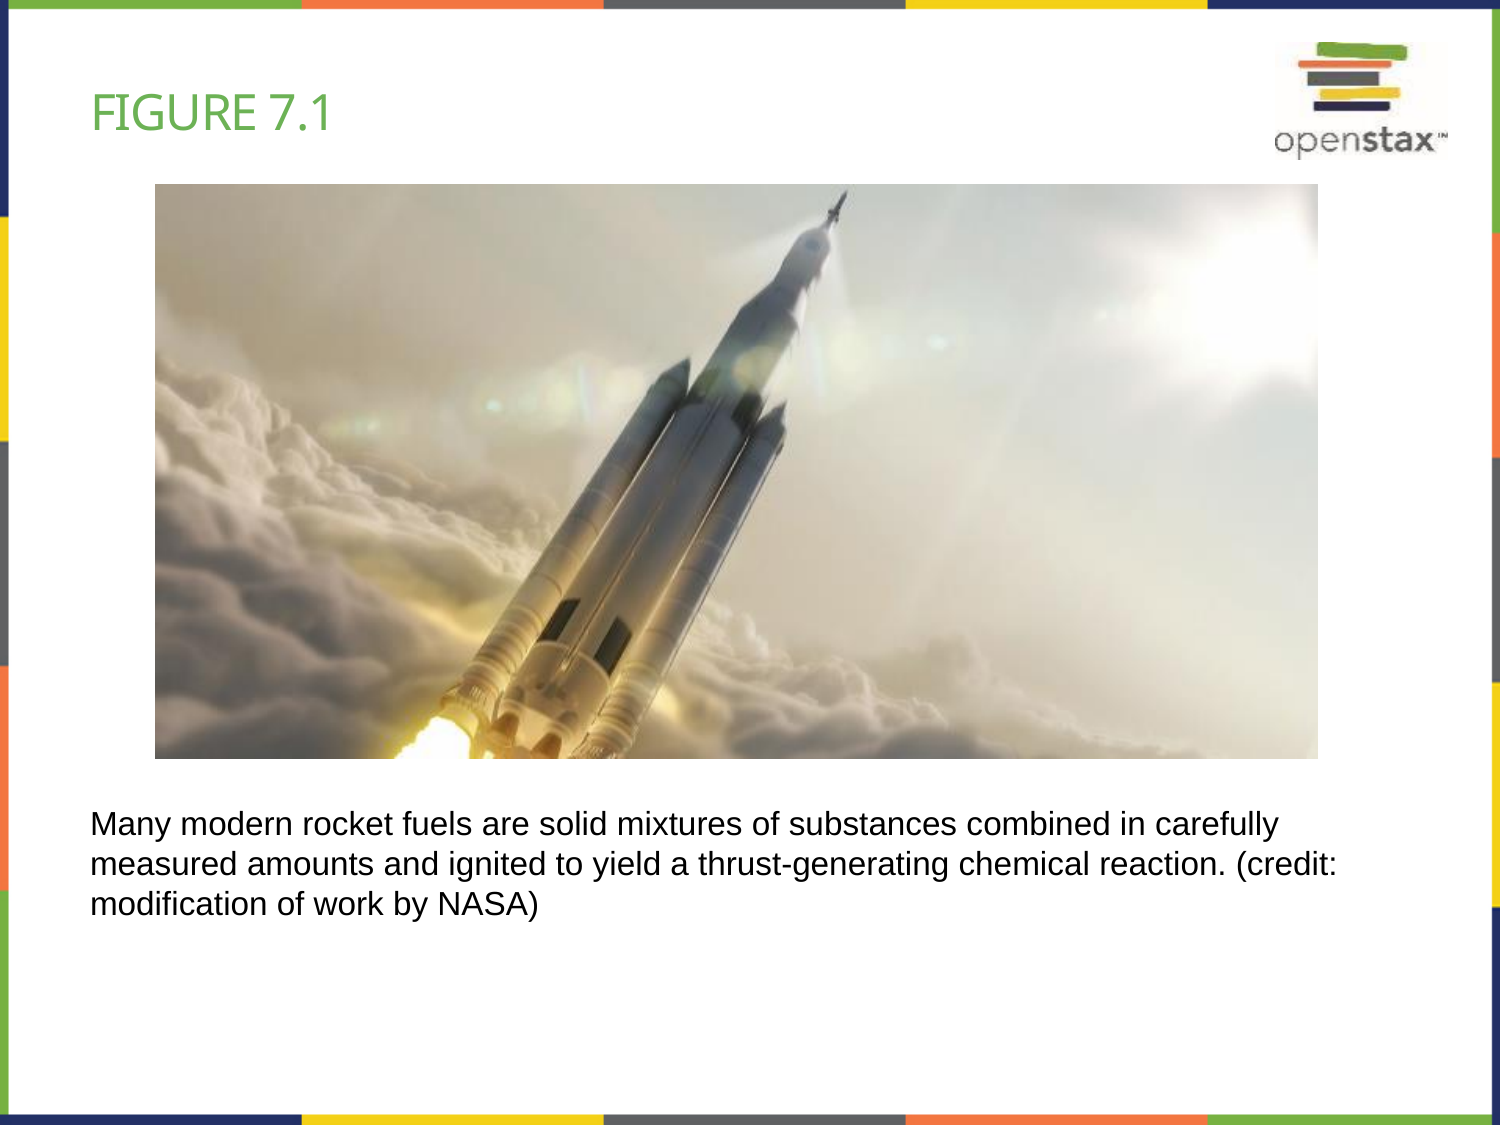

# Figure 7.1
Many modern rocket fuels are solid mixtures of substances combined in carefully measured amounts and ignited to yield a thrust-generating chemical reaction. (credit: modification of work by NASA)